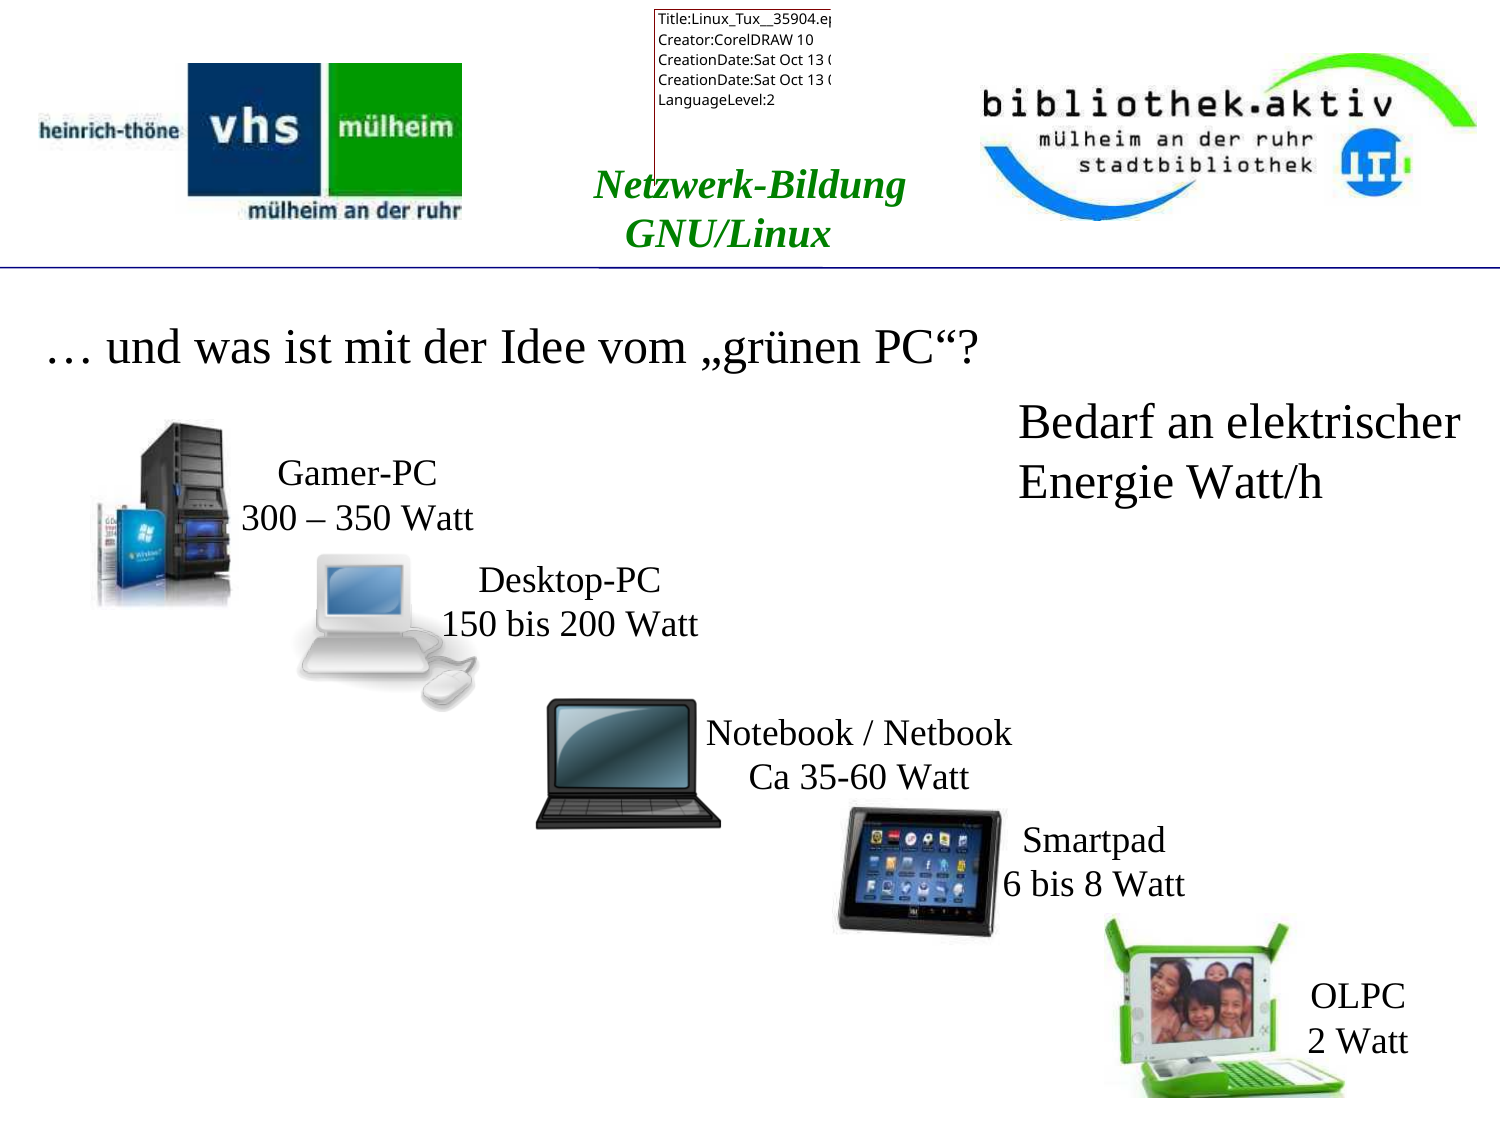

Netzwerk-Bildung
 GNU/Linux
… und was ist mit der Idee vom „grünen PC“?
Bedarf an elektrischer Energie Watt/h
Gamer-PC
300 – 350 Watt
Desktop-PC
150 bis 200 Watt
Notebook / Netbook
Ca 35-60 Watt
Smartpad
6 bis 8 Watt
OLPC
2 Watt